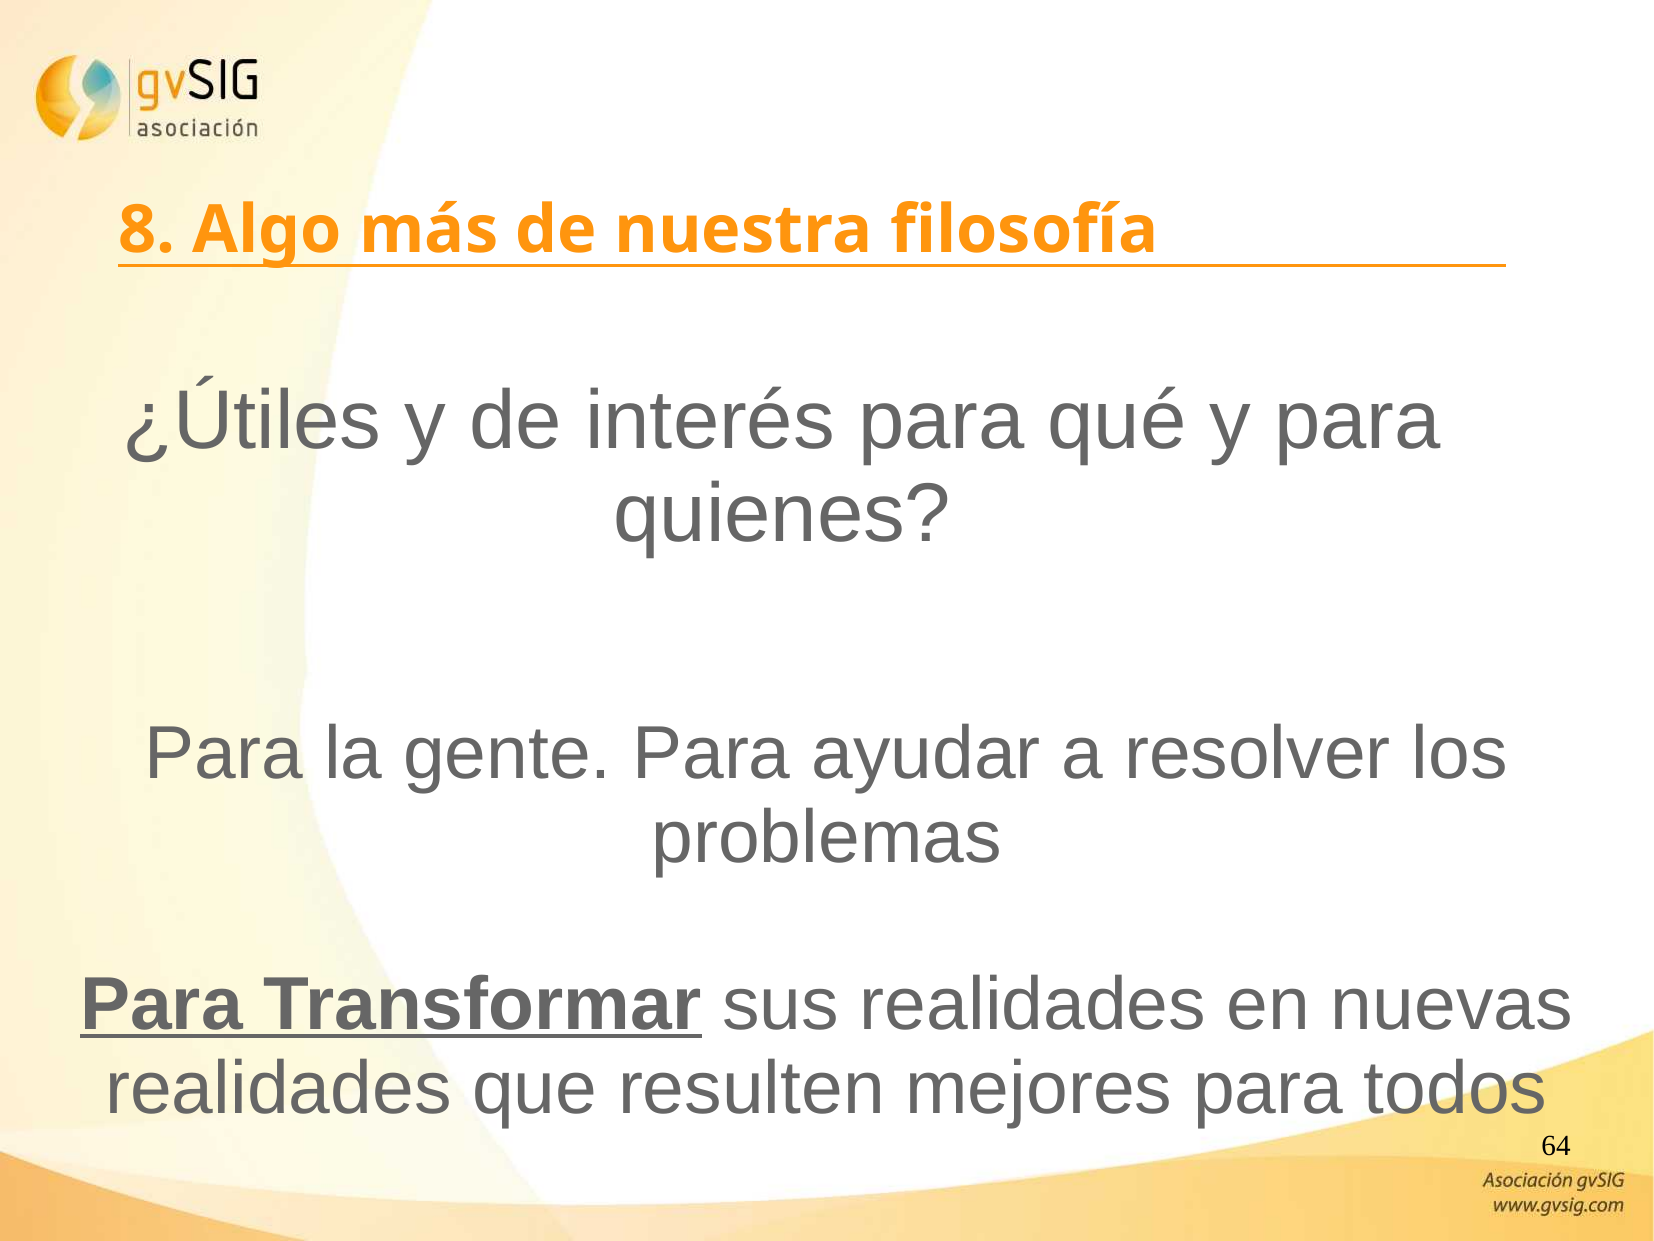

# 8. Algo más de nuestra filosofía
¿Útiles y de interés para qué y para quienes?
Para la gente. Para ayudar a resolver los problemas
Para Transformar sus realidades en nuevas realidades que resulten mejores para todos
64